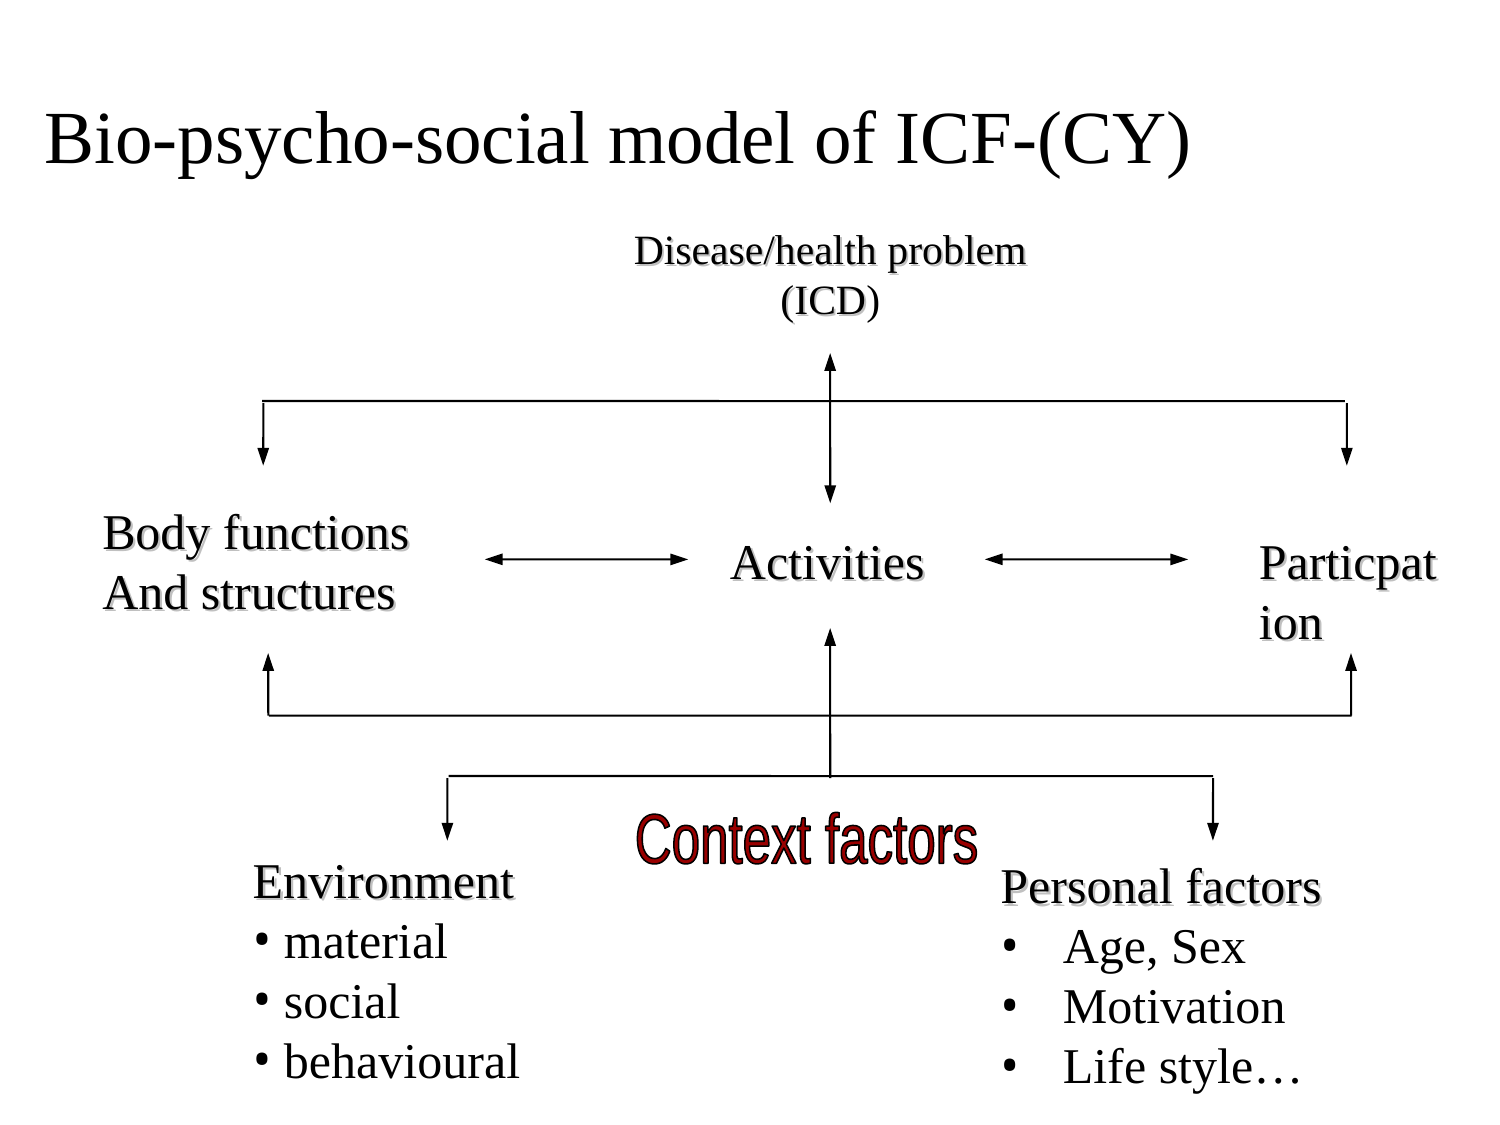

Bio-psycho-social model of ICF-(CY)
Disease/health problem
(ICD)
Body functions
And structures
Activities
Particpation
Context factors
Environment
material
social
behavioural
Personal factors
Age, Sex
Motivation
Life style…